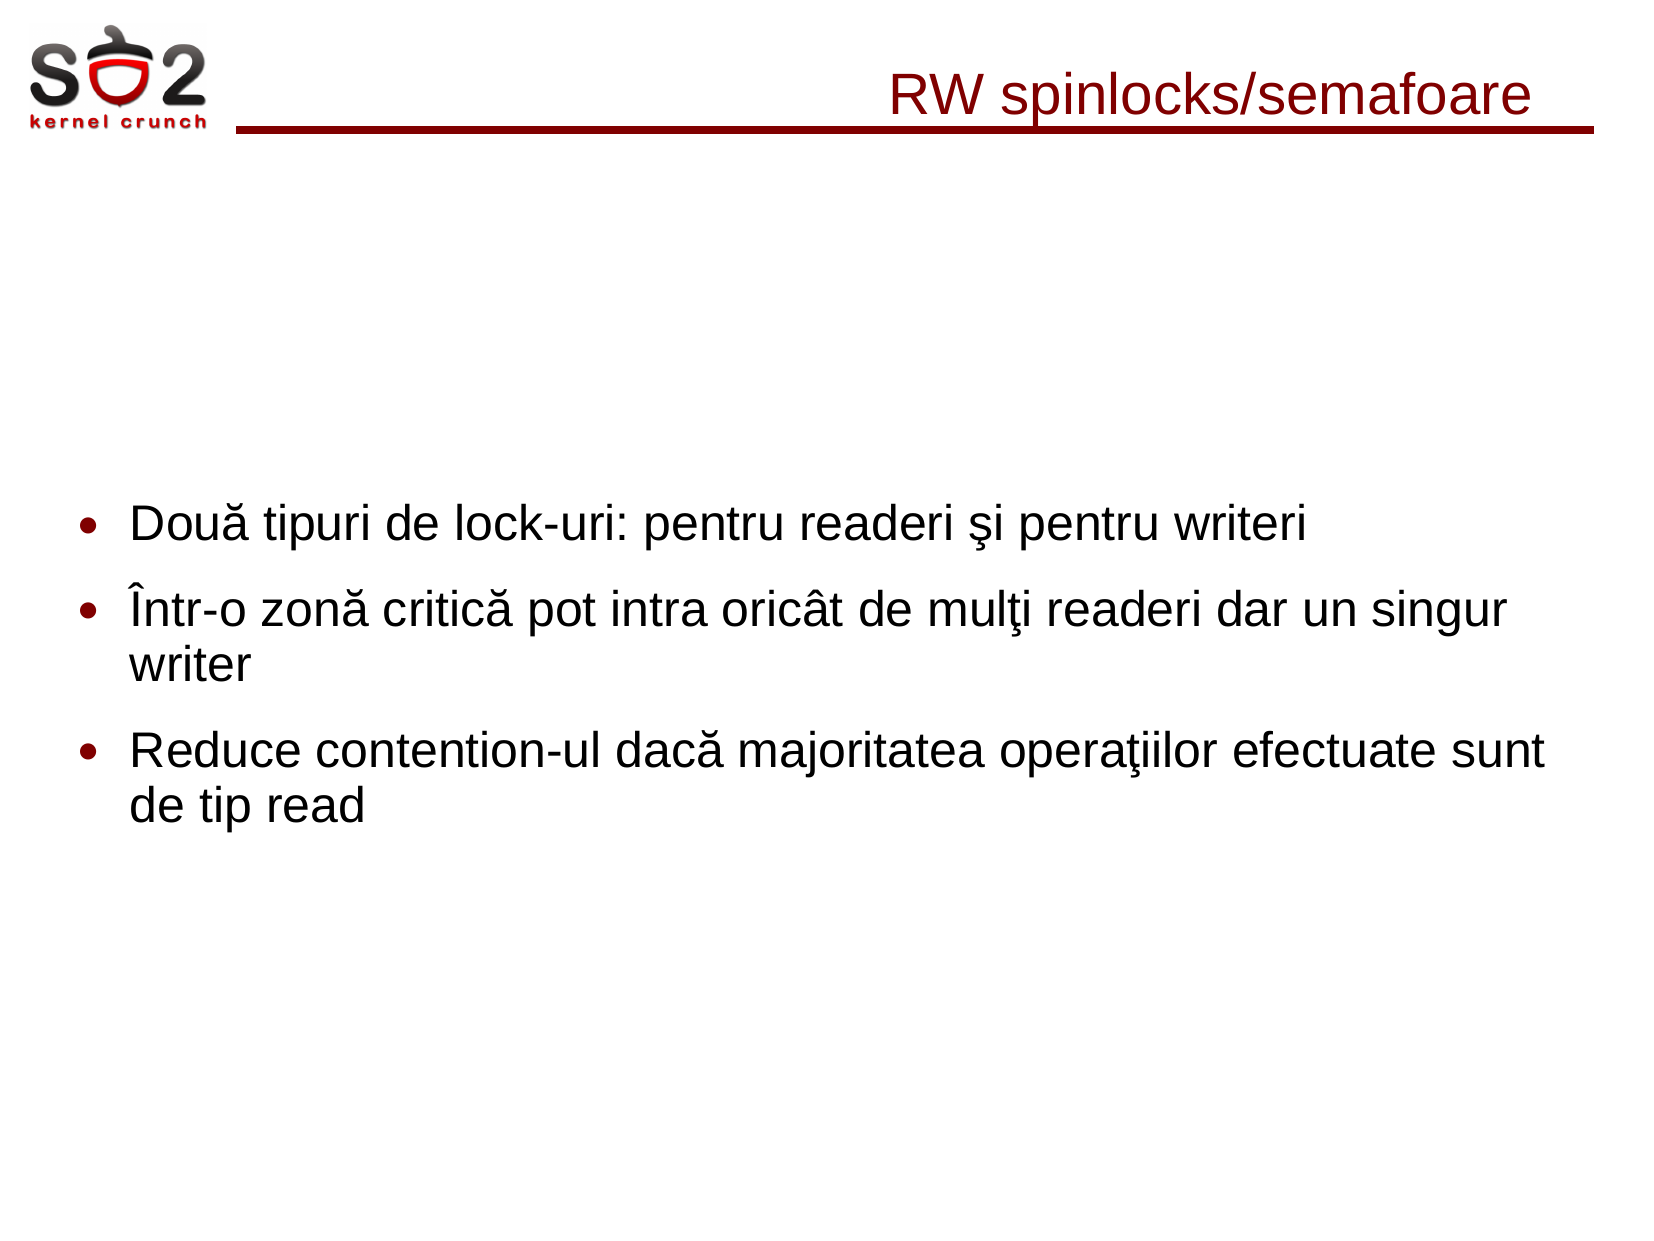

# RW spinlocks/semafoare
Două tipuri de lock-uri: pentru readeri şi pentru writeri
Într-o zonă critică pot intra oricât de mulţi readeri dar un singur writer
Reduce contention-ul dacă majoritatea operaţiilor efectuate sunt de tip read